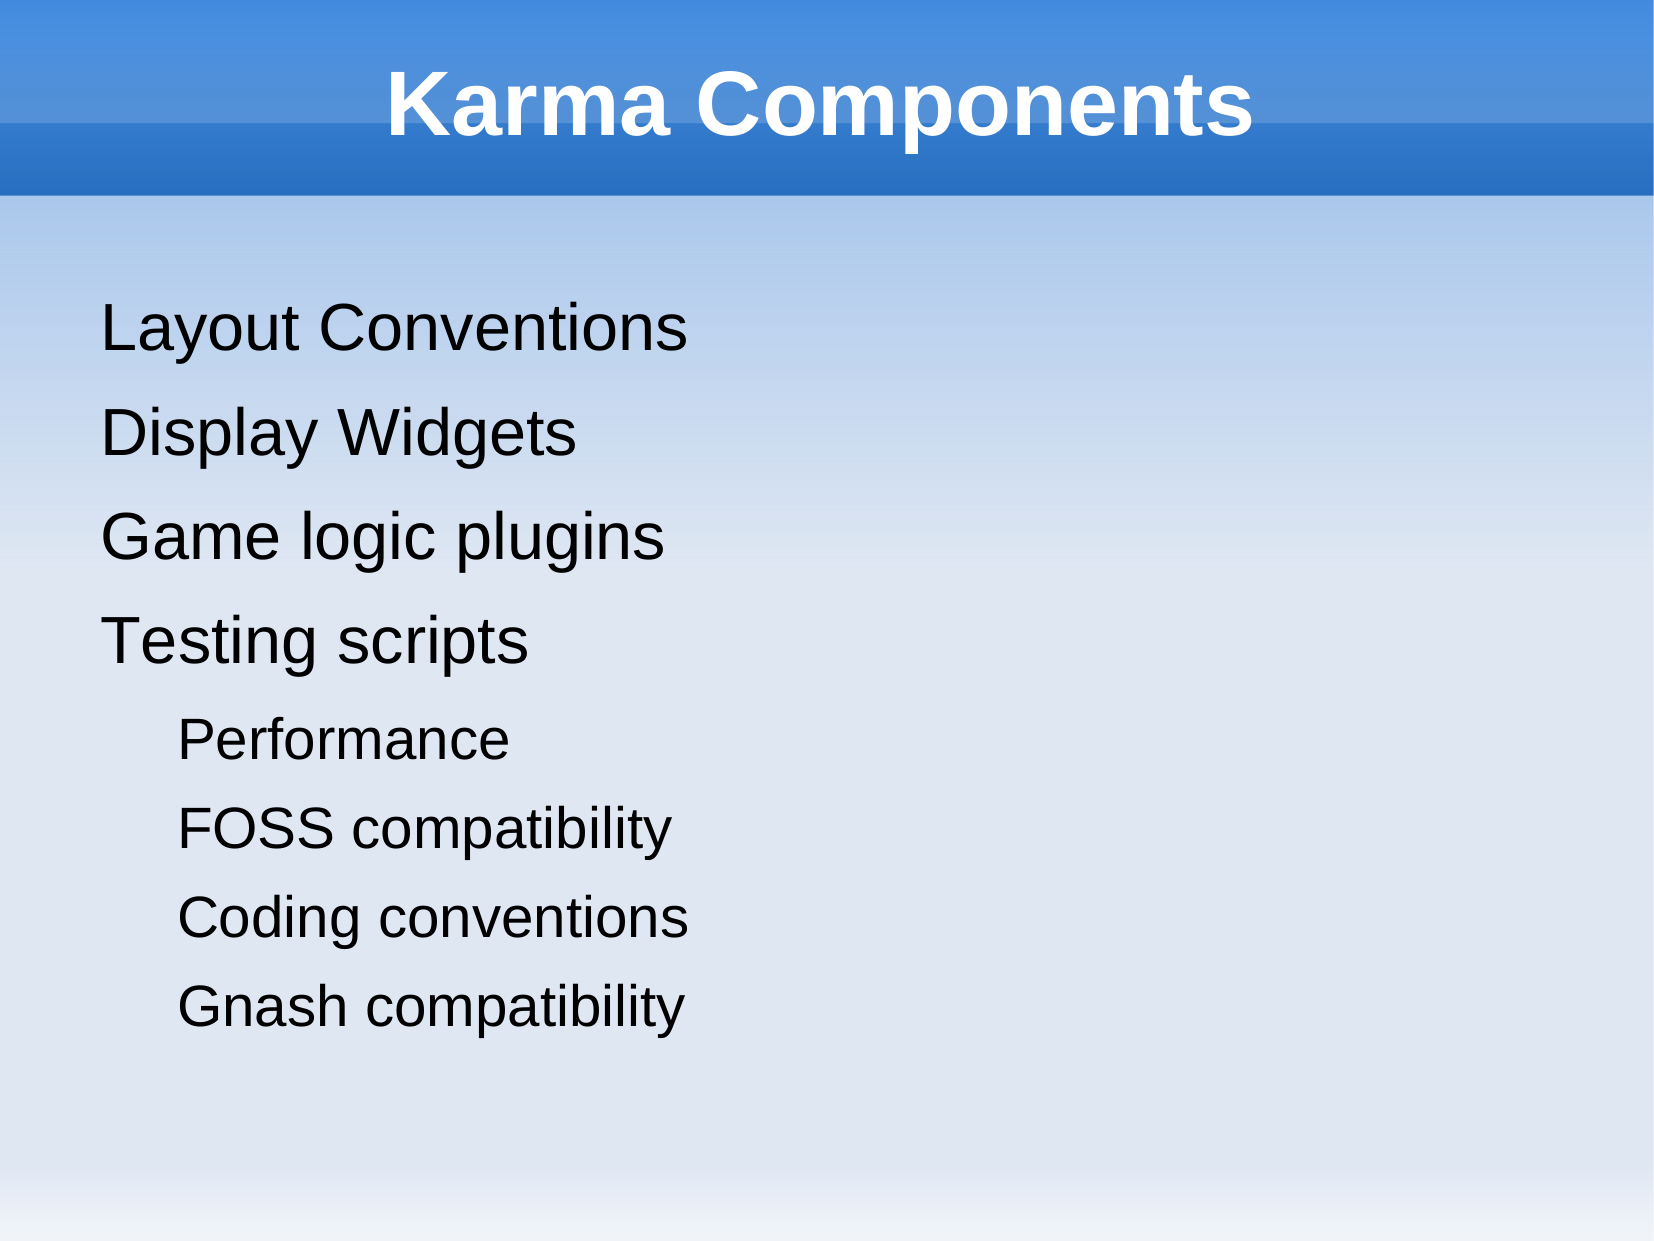

# Karma Components
Layout Conventions
Display Widgets
Game logic plugins
Testing scripts
Performance
FOSS compatibility
Coding conventions
Gnash compatibility